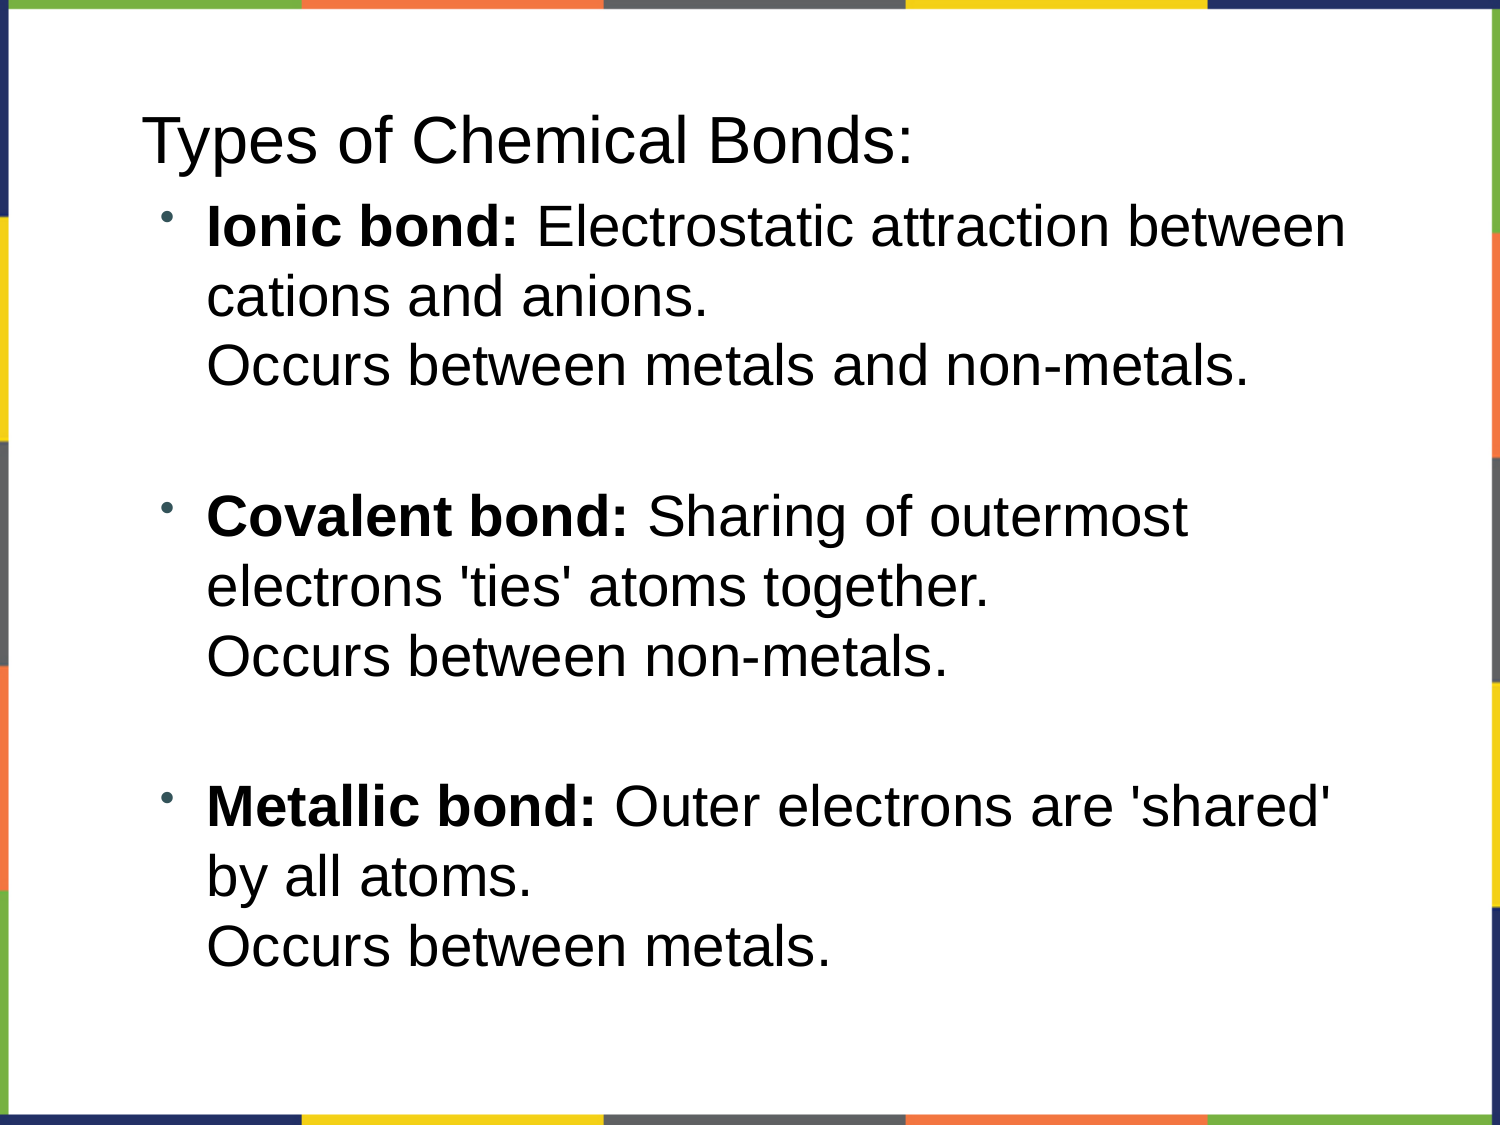

# Types of Chemical Bonds:
Ionic bond: Electrostatic attraction between cations and anions.
Occurs between metals and non-metals.
Covalent bond: Sharing of outermost electrons 'ties' atoms together.
Occurs between non-metals.
Metallic bond: Outer electrons are 'shared' by all atoms.
Occurs between metals.